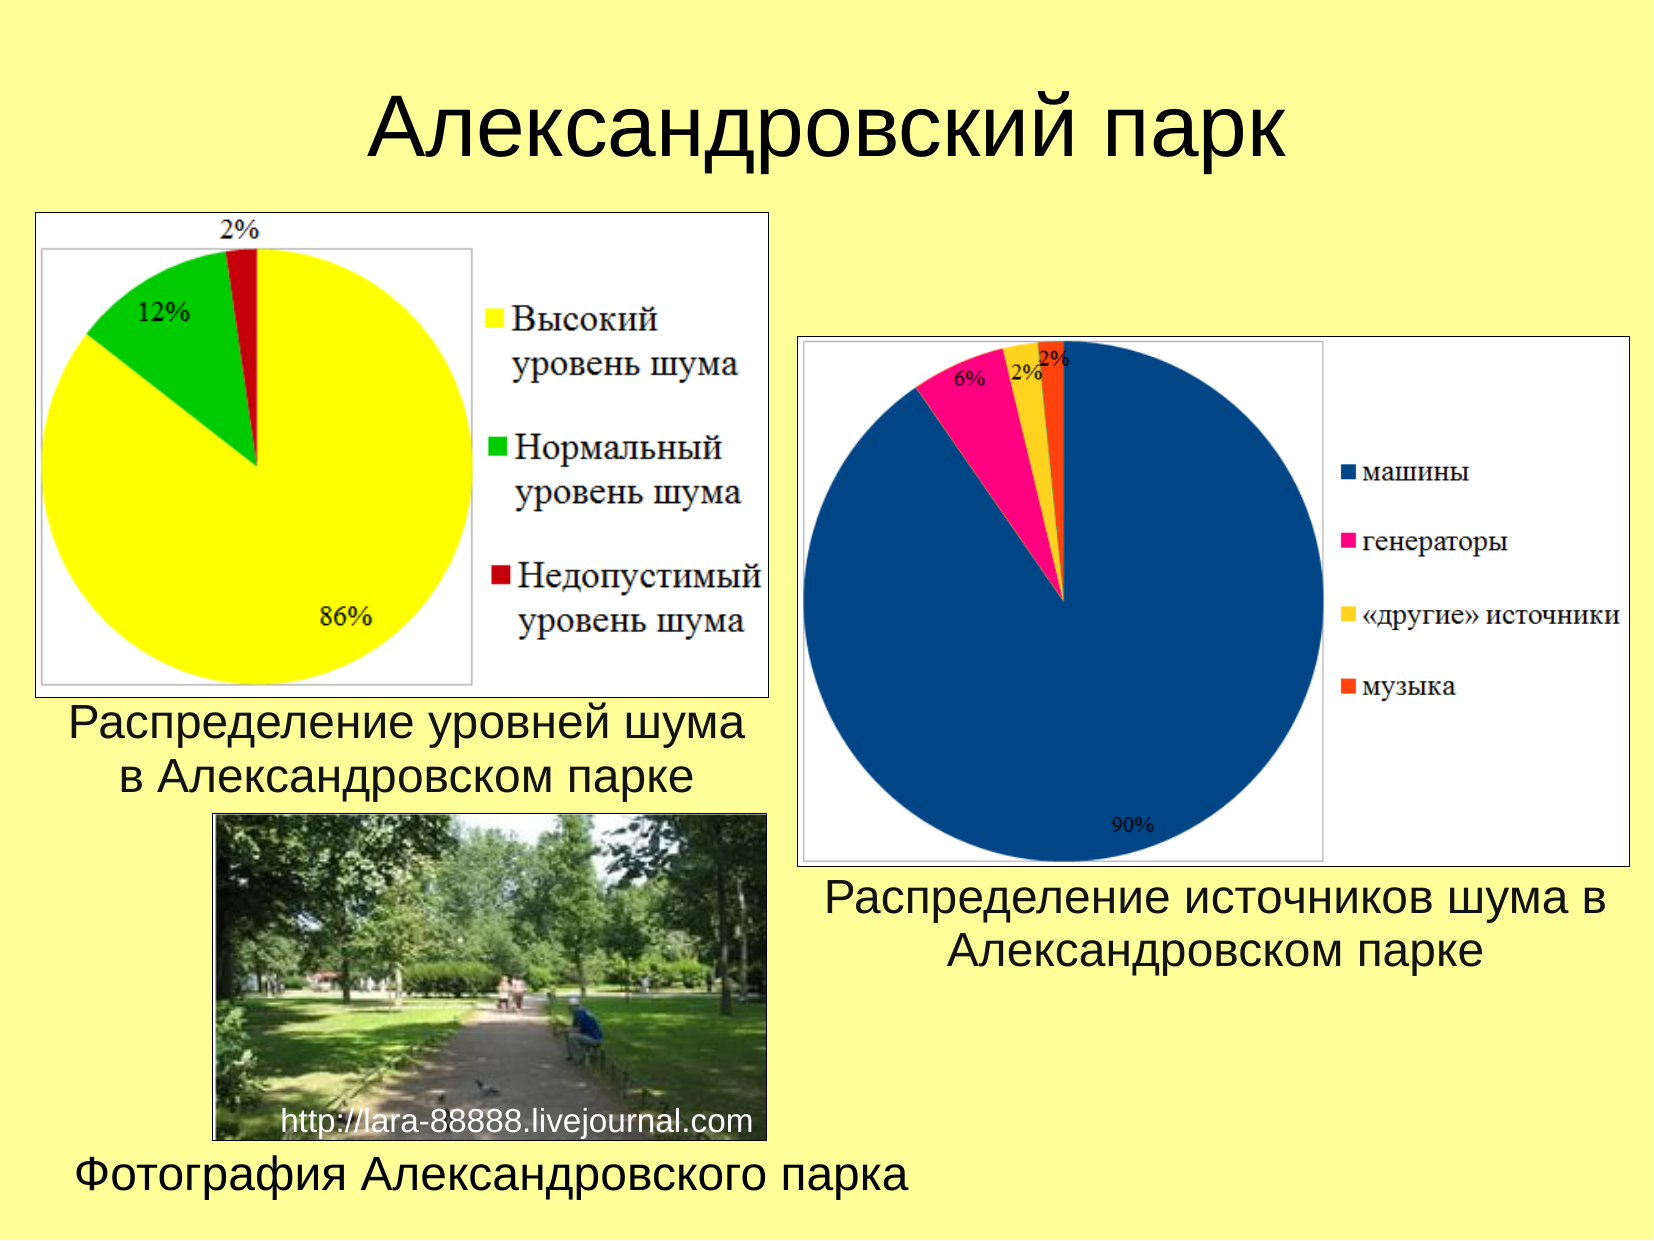

# Александровский парк
Распределение уровней шума
в Александровском парке
Распределение источников шума в Александровском парке
http://lara-88888.livejournal.com
Фотография Александровского парка